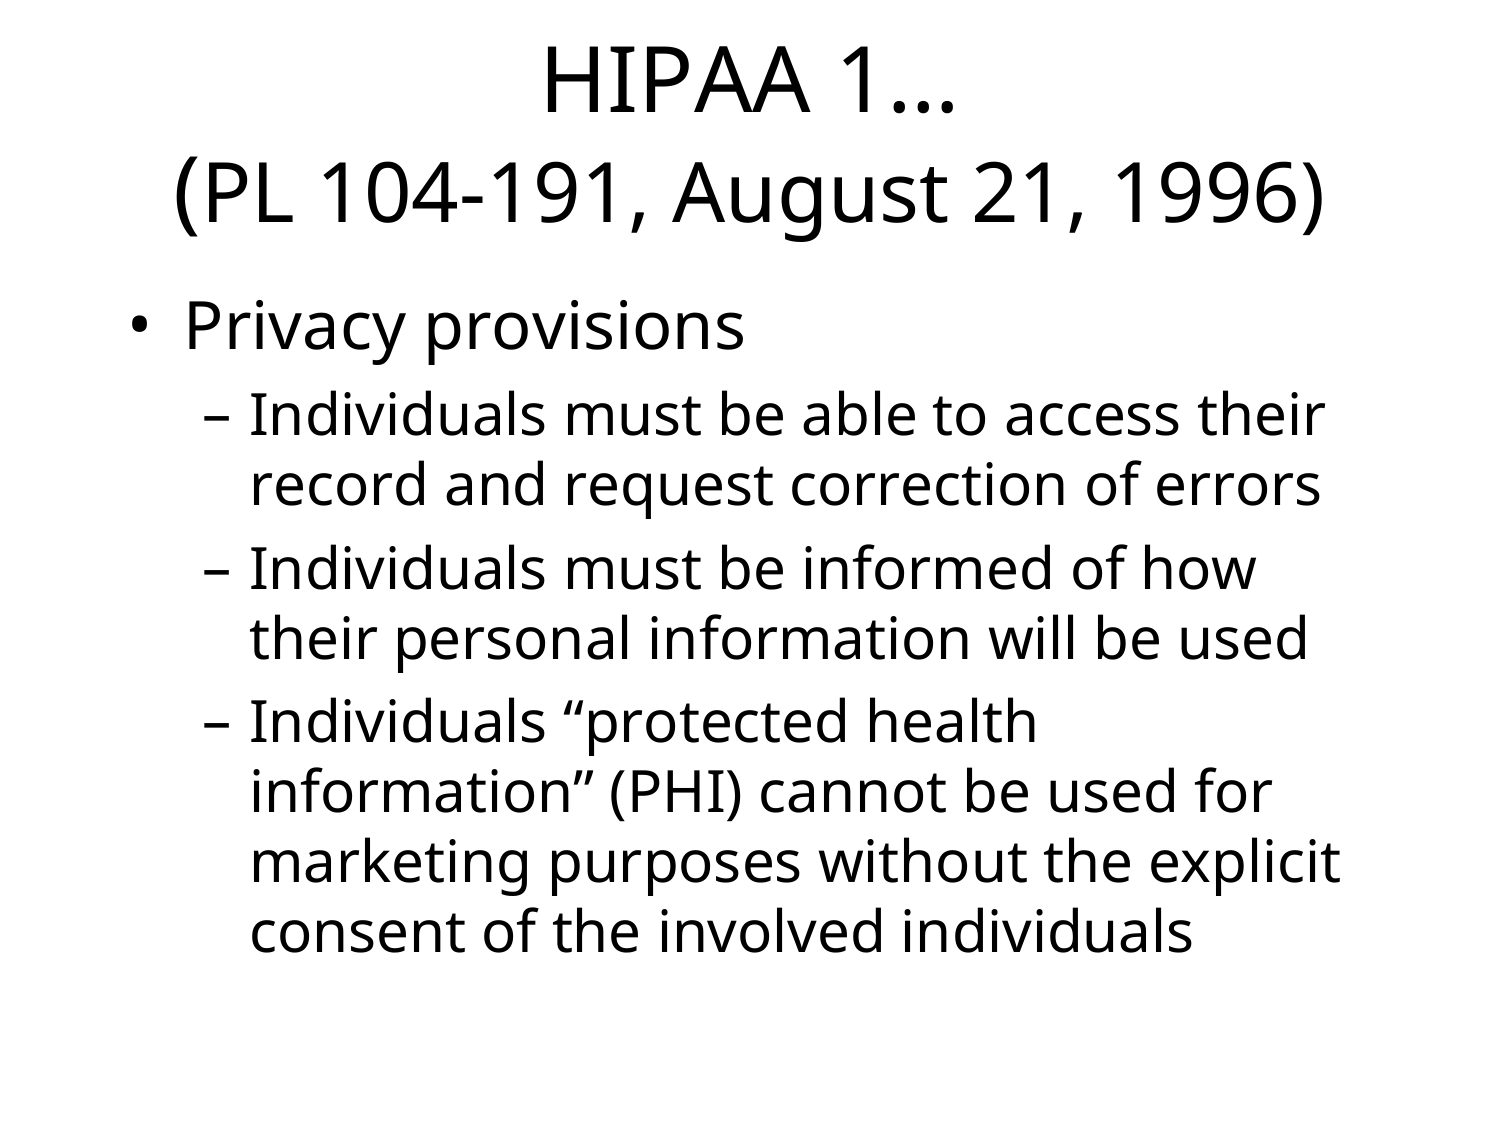

# HIPAA 1… (PL 104-191, August 21, 1996)
Privacy provisions
Individuals must be able to access their record and request correction of errors
Individuals must be informed of how their personal information will be used
Individuals “protected health information” (PHI) cannot be used for marketing purposes without the explicit consent of the involved individuals